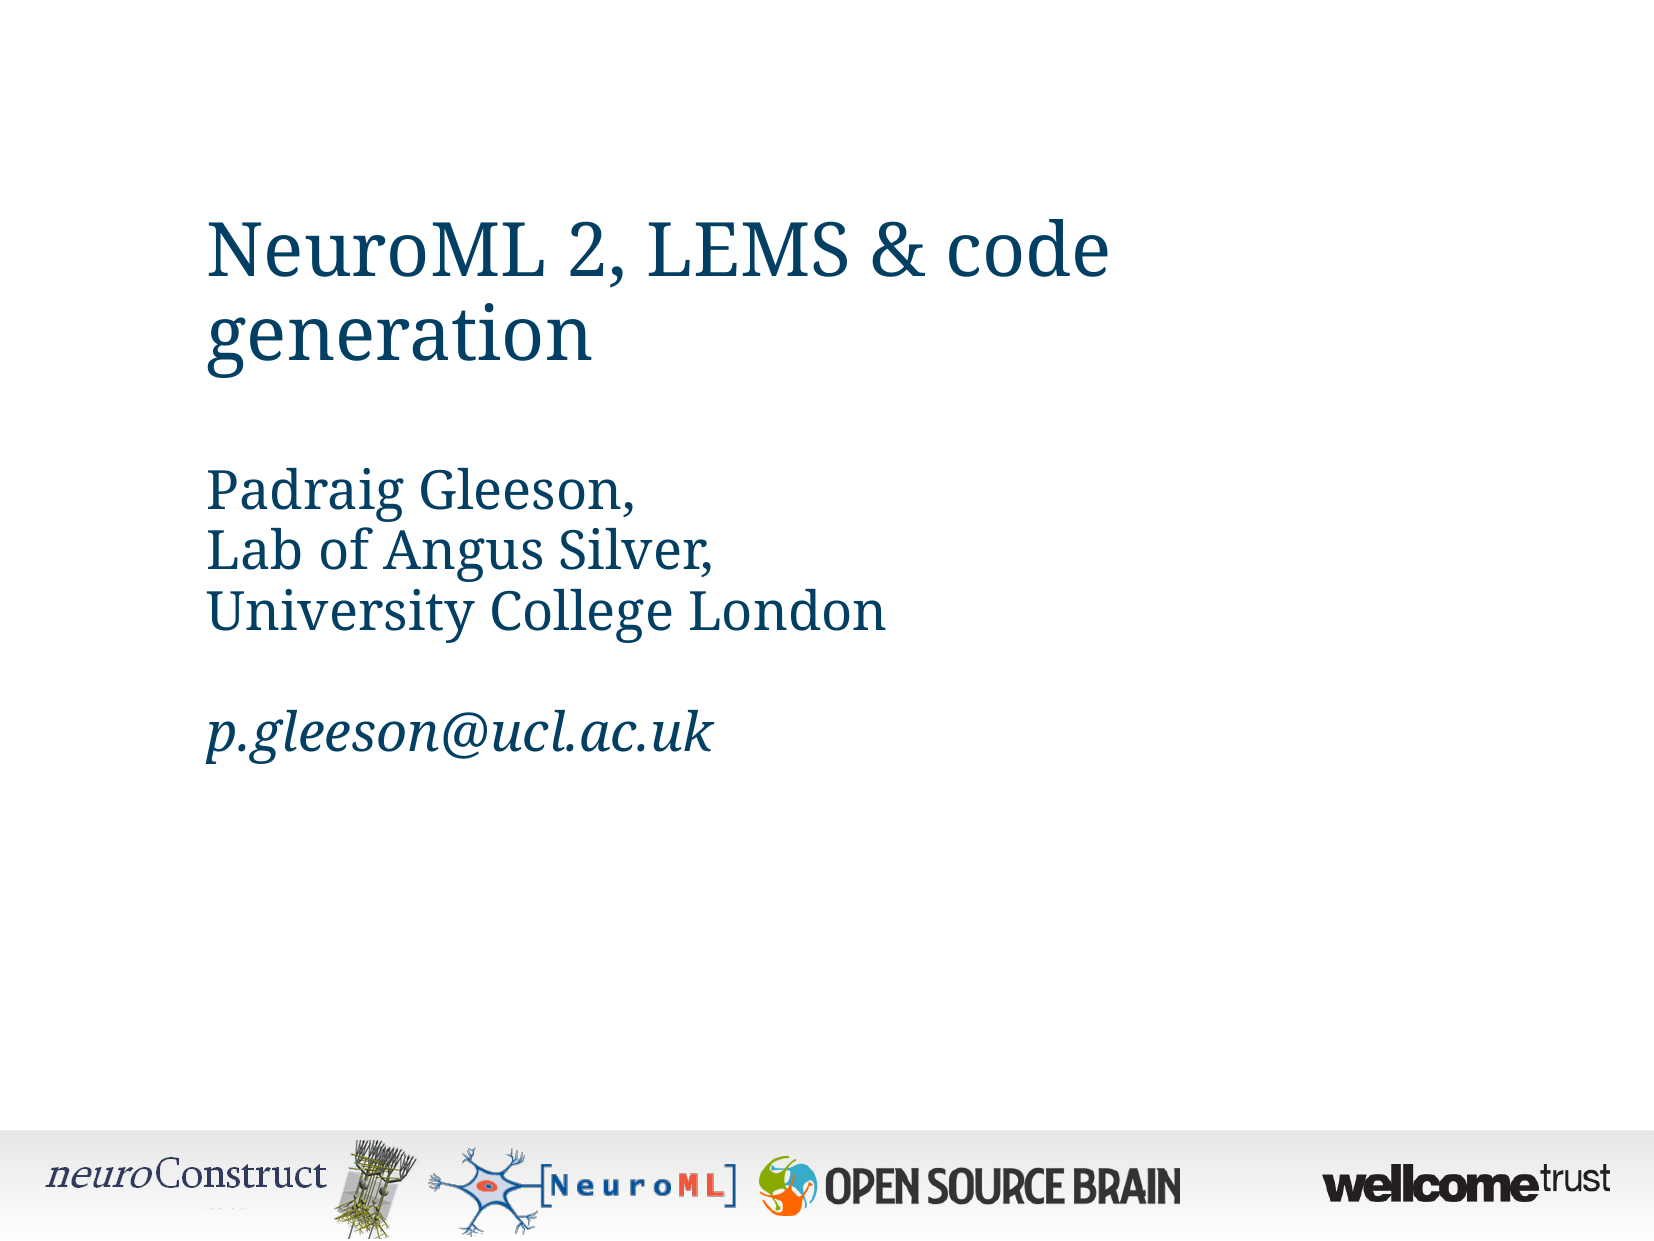

# NeuroML 2, LEMS & code generation Padraig Gleeson, Lab of Angus Silver, University College London p.gleeson@ucl.ac.uk
http://www.opensourcebrain.org